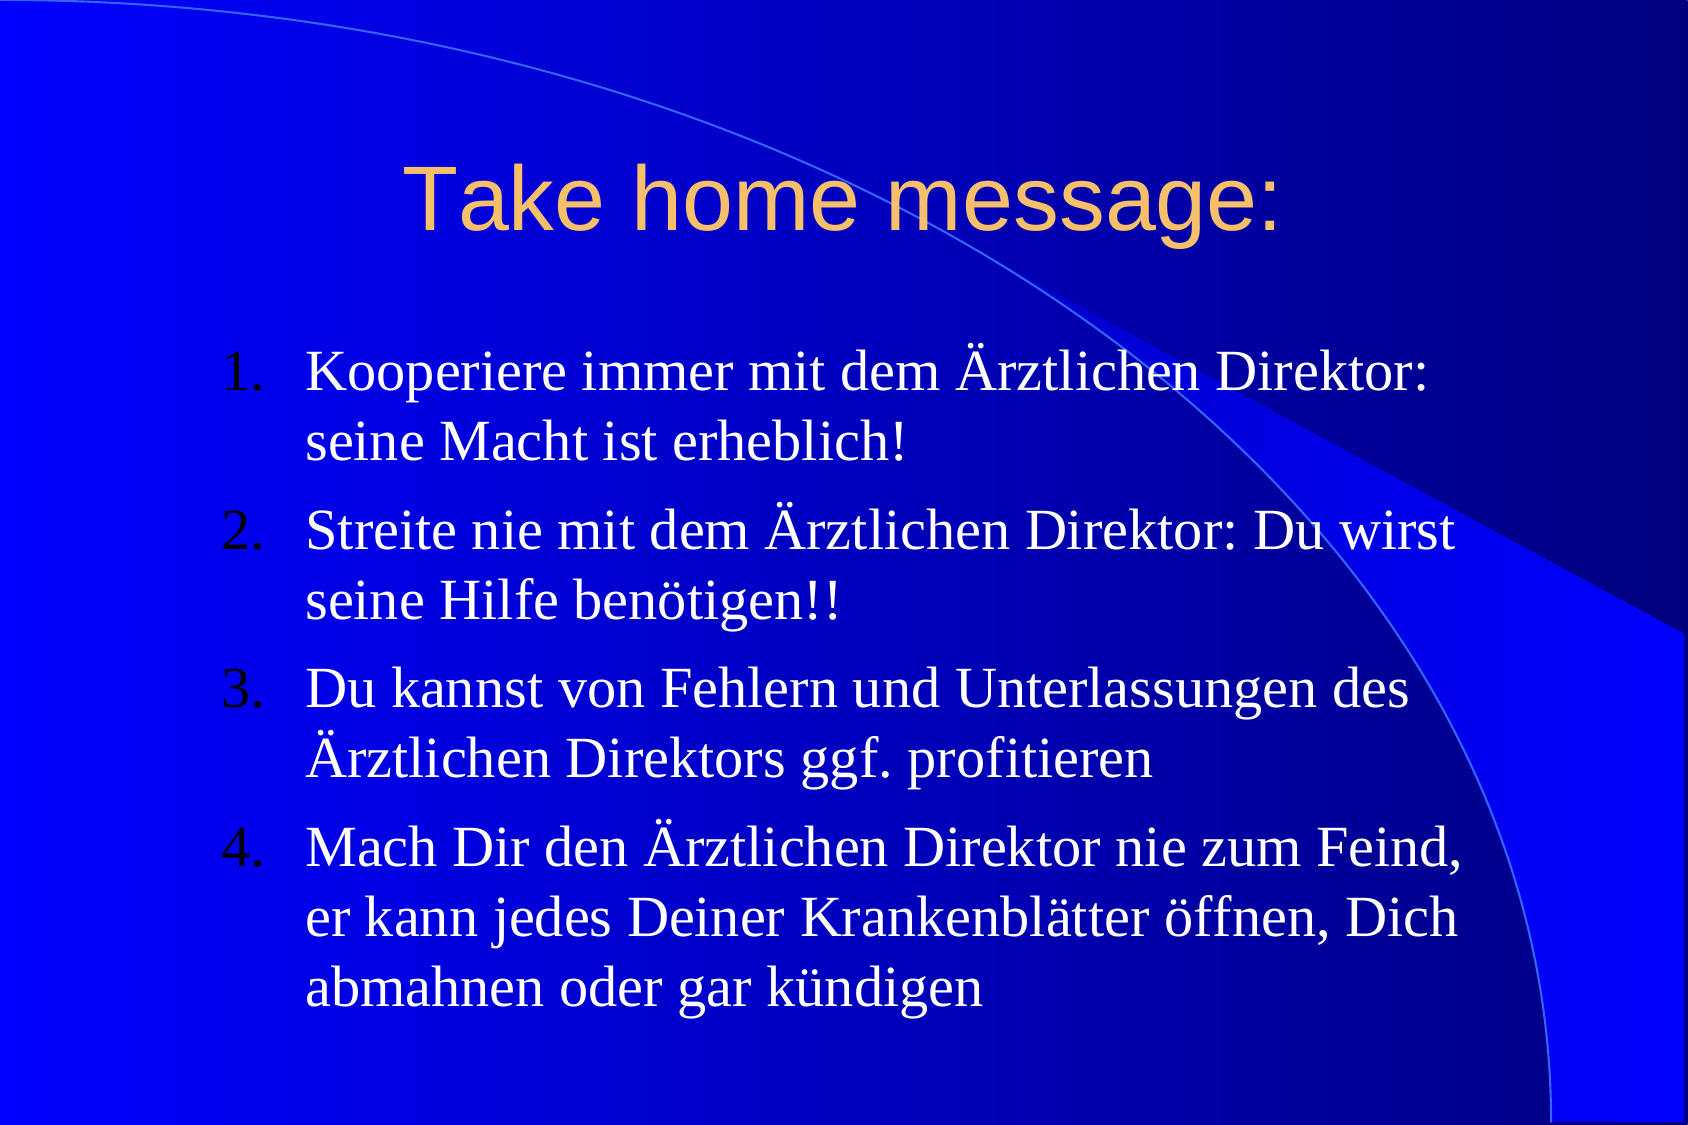

Take home message:
Kooperiere immer mit dem Ärztlichen Direktor: seine Macht ist erheblich!
Streite nie mit dem Ärztlichen Direktor: Du wirst seine Hilfe benötigen!!
Du kannst von Fehlern und Unterlassungen des Ärztlichen Direktors ggf. profitieren
Mach Dir den Ärztlichen Direktor nie zum Feind, er kann jedes Deiner Krankenblätter öffnen, Dich abmahnen oder gar kündigen